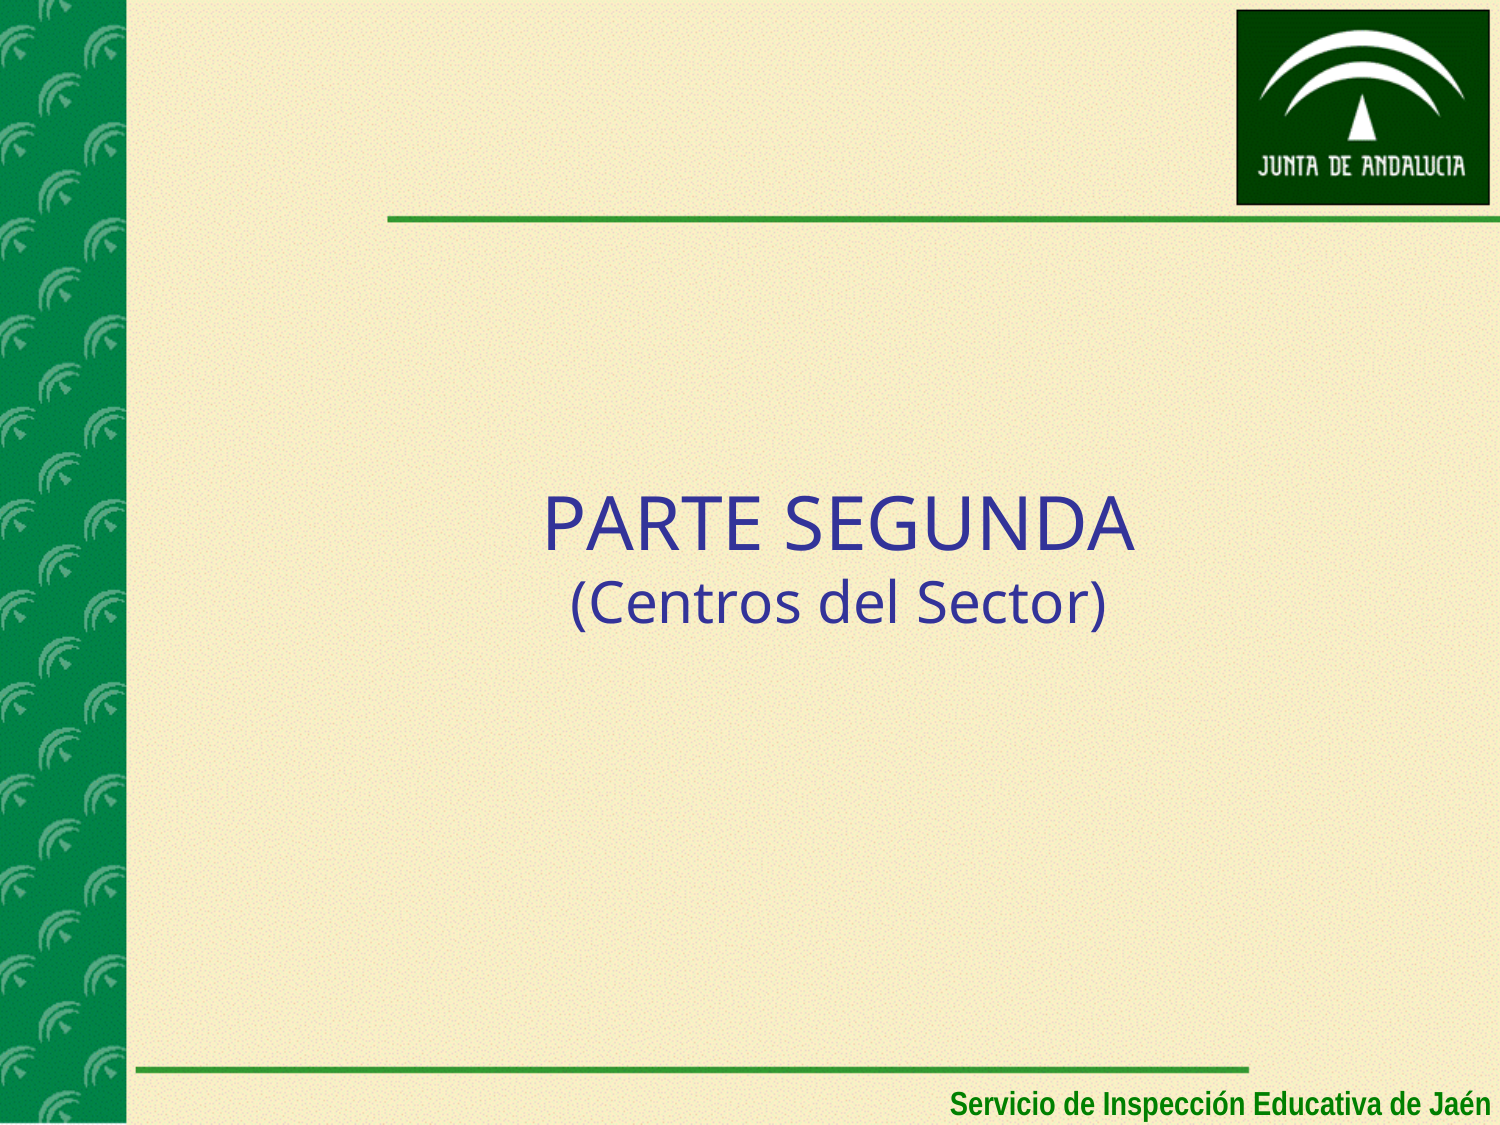

PARTE SEGUNDA
(Centros del Sector)
Servicio de Inspección Educativa de Jaén